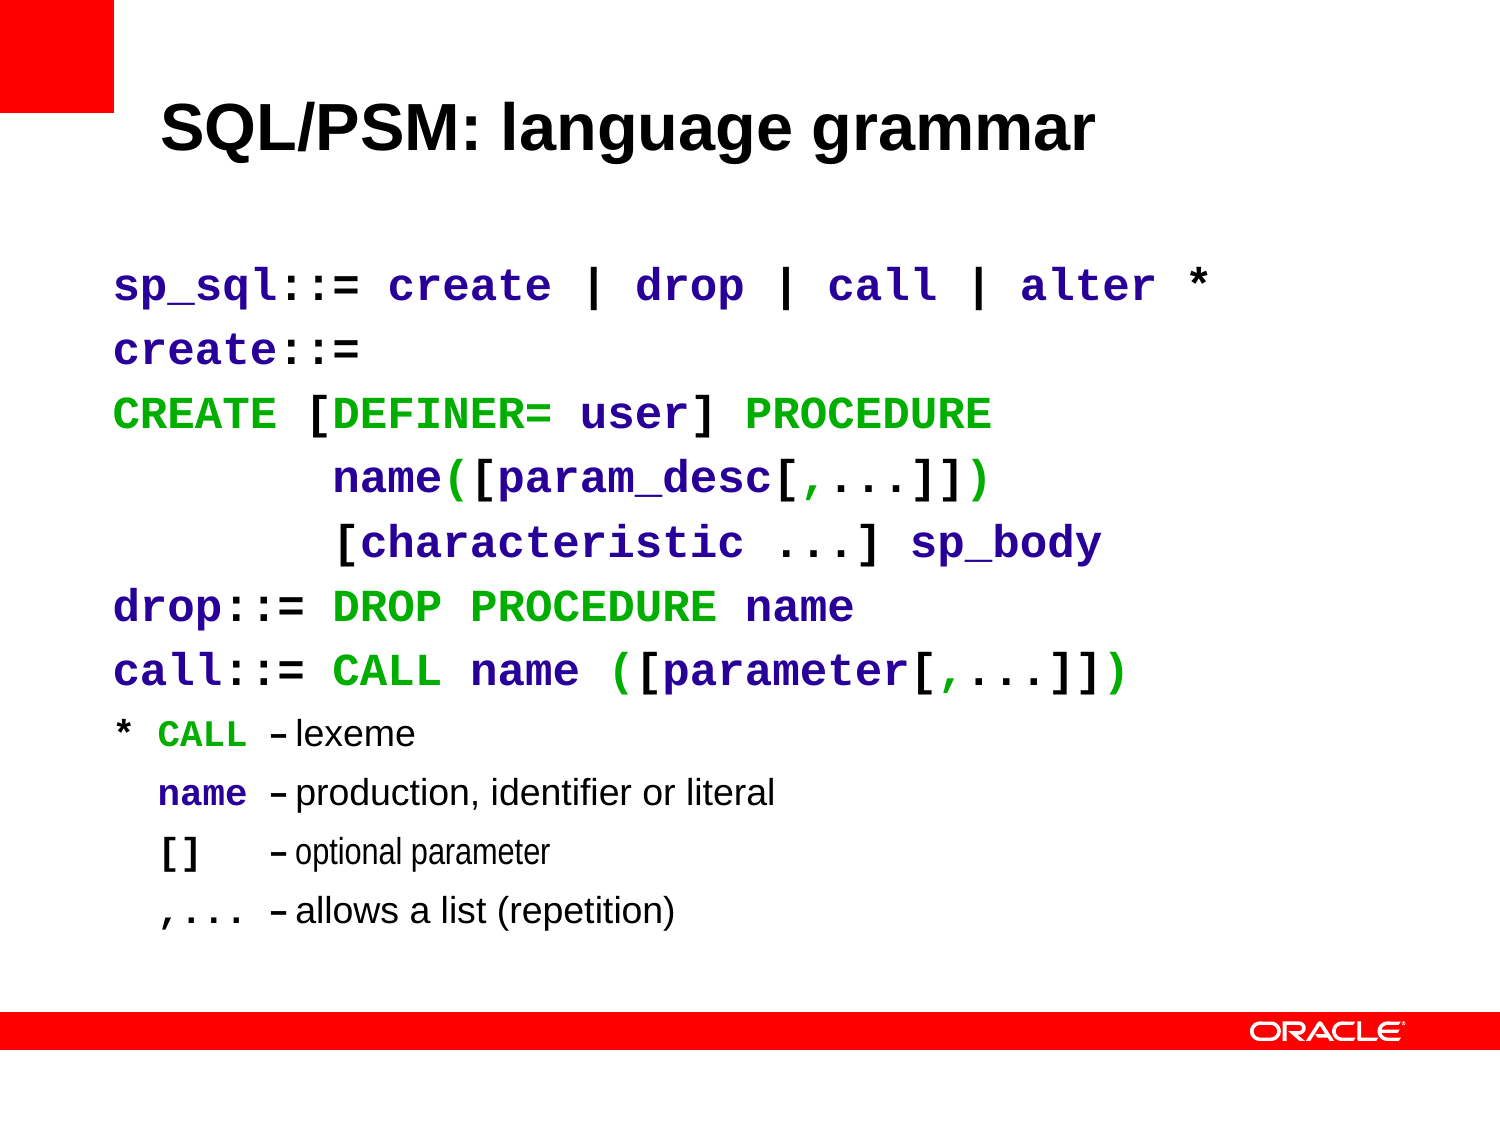

# SQL/PSM: language grammar
sp_sql::= create | drop | call | alter *
create::=
CREATE [DEFINER= user] PROCEDURE
 name([param_desc[,...]])
 [characteristic ...] sp_body
drop::= DROP PROCEDURE name
call::= CALL name ([parameter[,...]])
* CALL – lexeme
 name – production, identifier or literal
 [] – optional parameter
 ,... – allows a list (repetition)